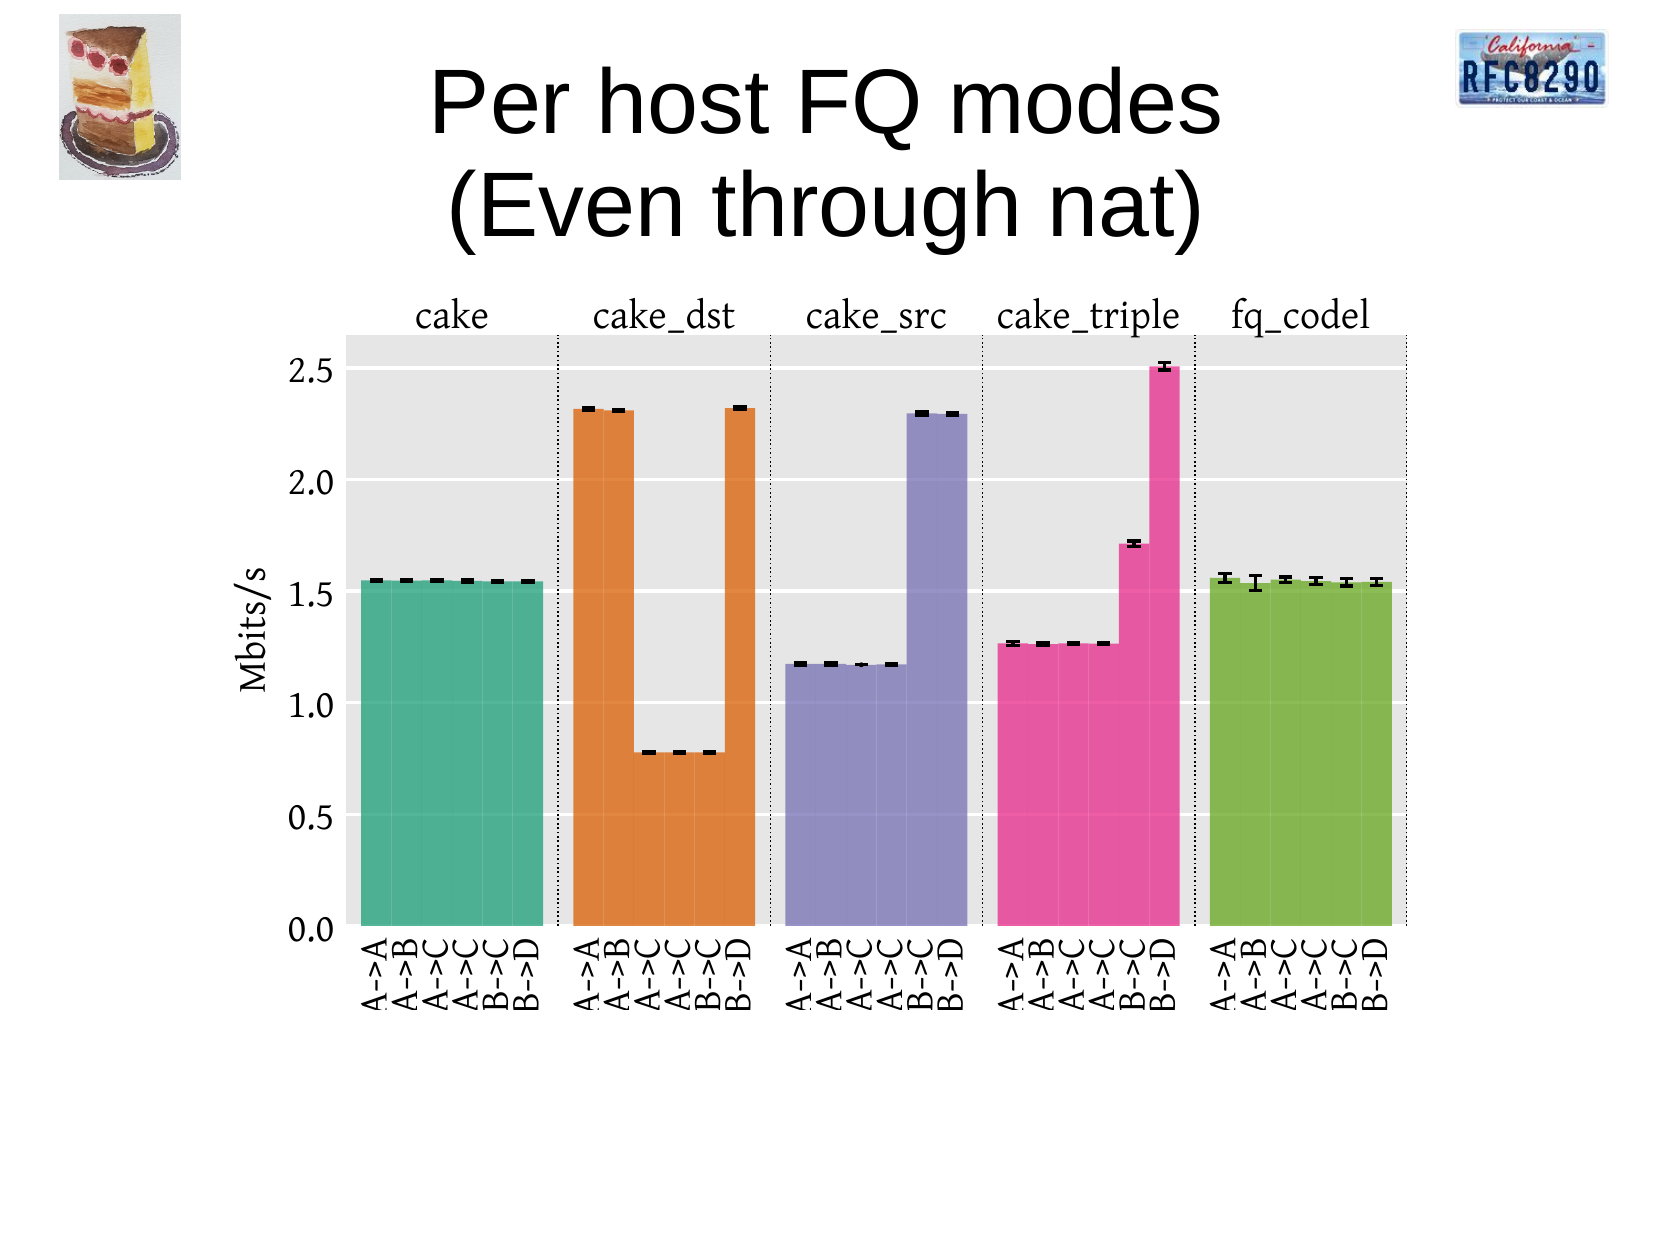

# Per host FQ modes (Even through nat)